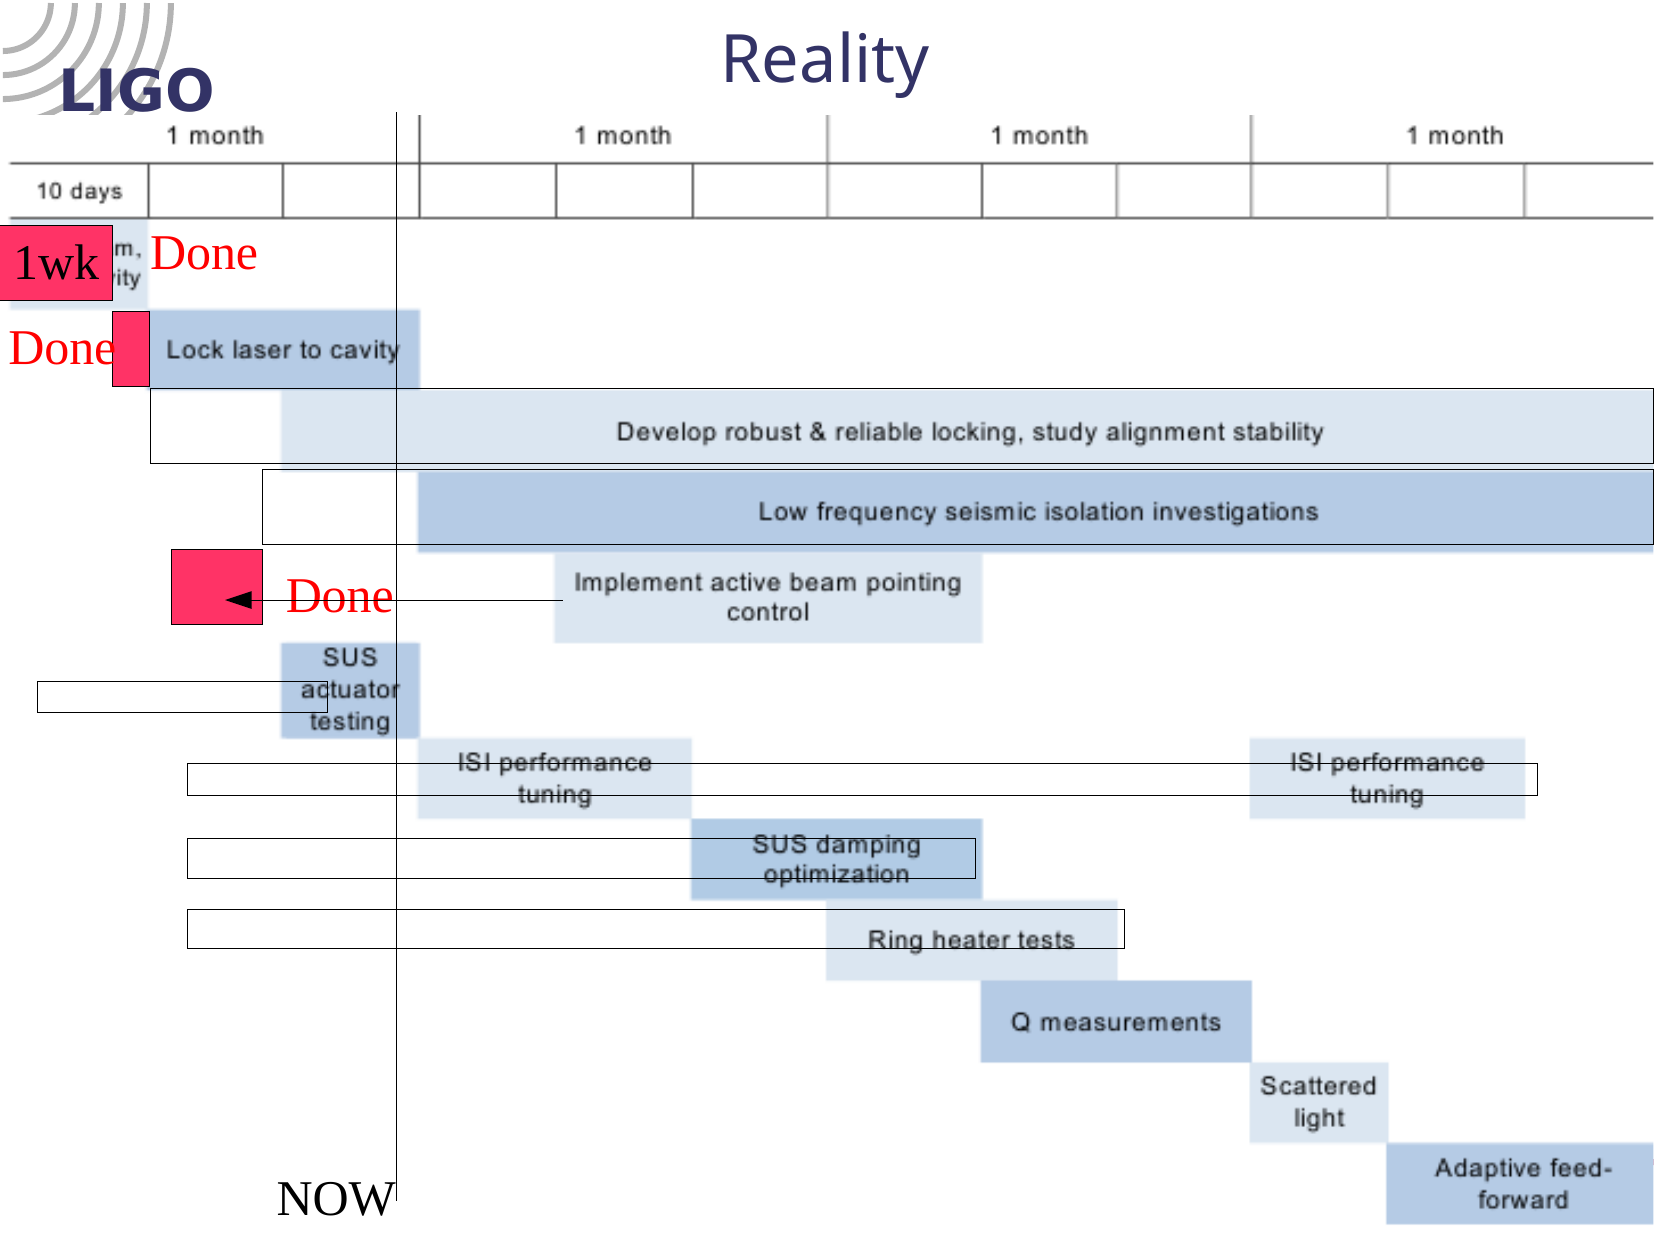

# Reality
1wk
Done
Done
Done
NOW